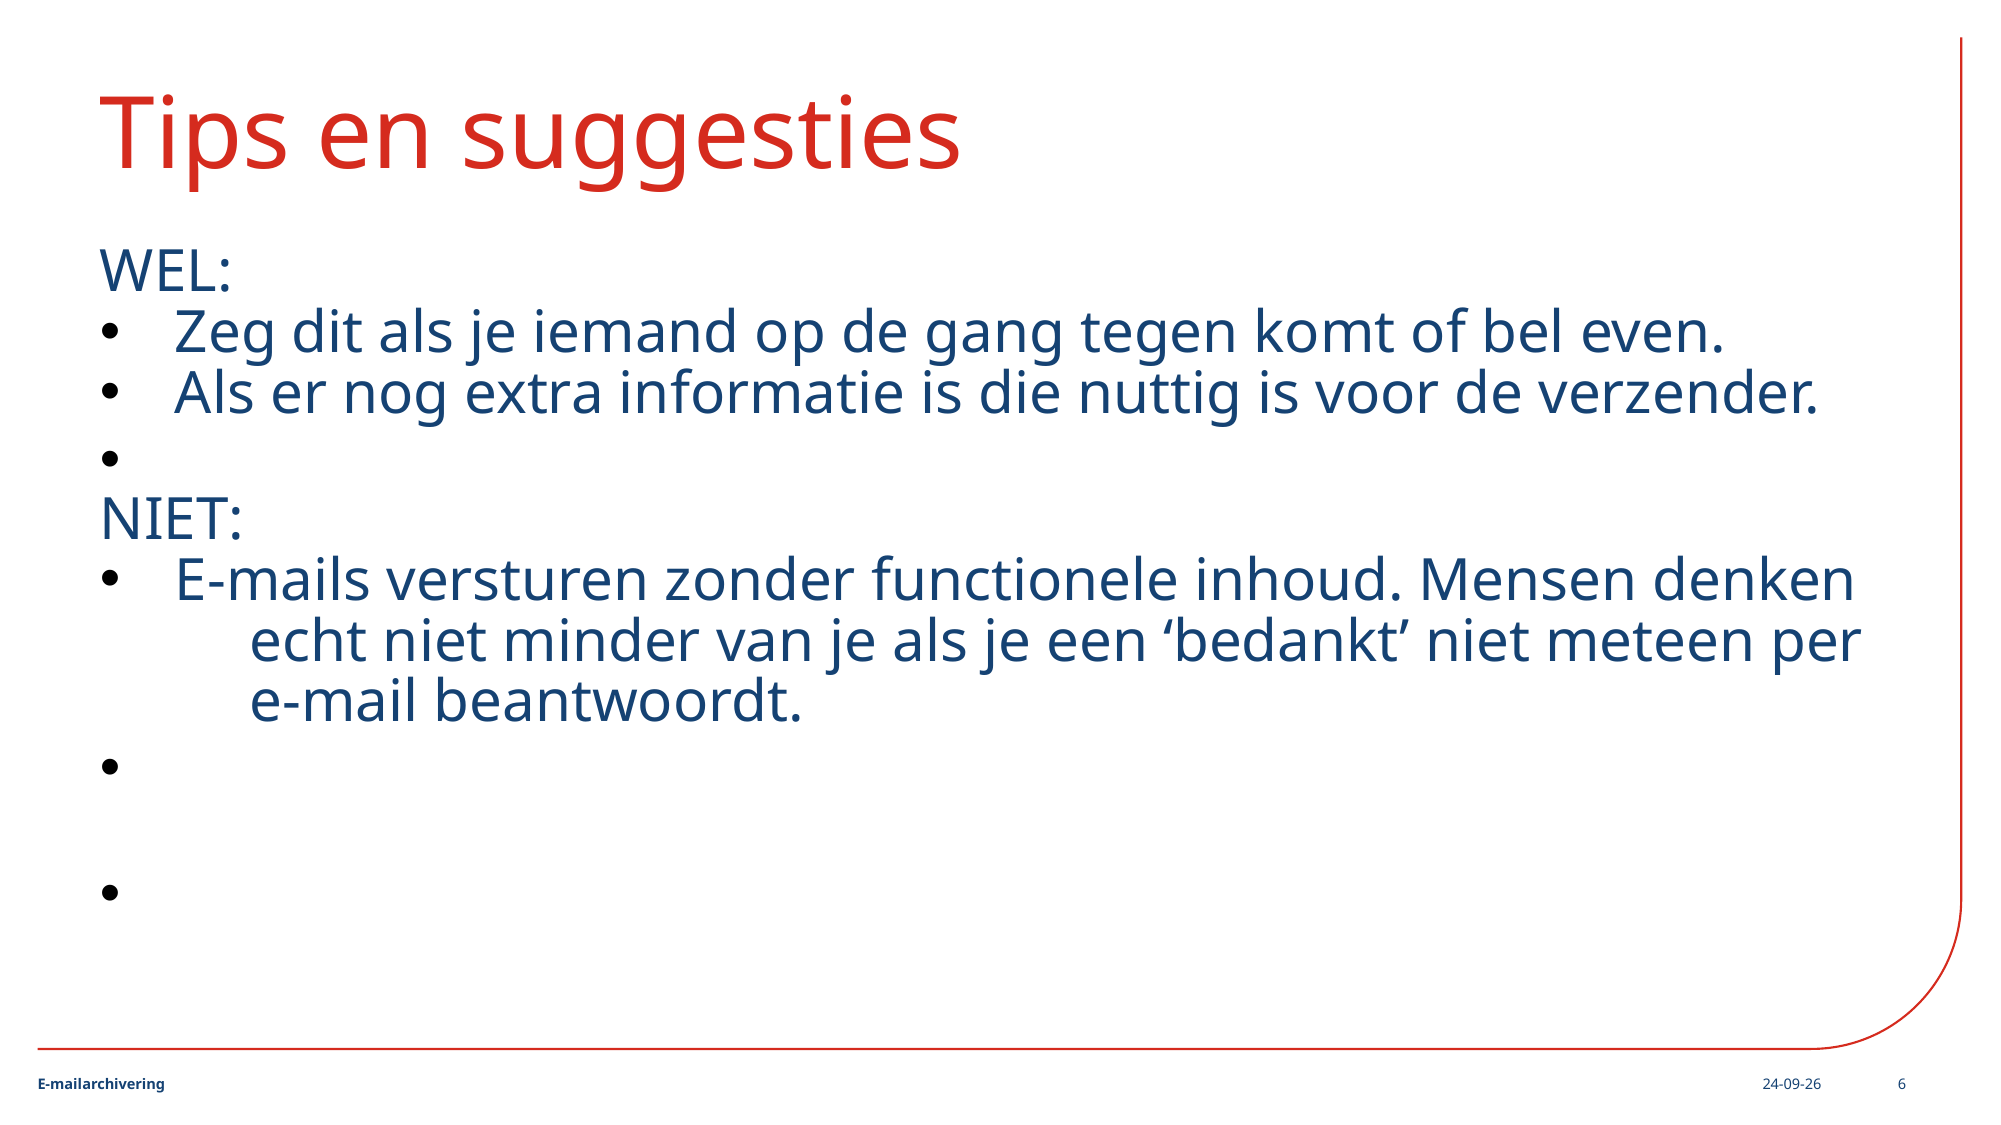

# Tips en suggesties
WEL:
Zeg dit als je iemand op de gang tegen komt of bel even.
Als er nog extra informatie is die nuttig is voor de verzender.
NIET:
E-mails versturen zonder functionele inhoud. Mensen denken echt niet minder van je als je een ‘bedankt’ niet meteen per e-mail beantwoordt.